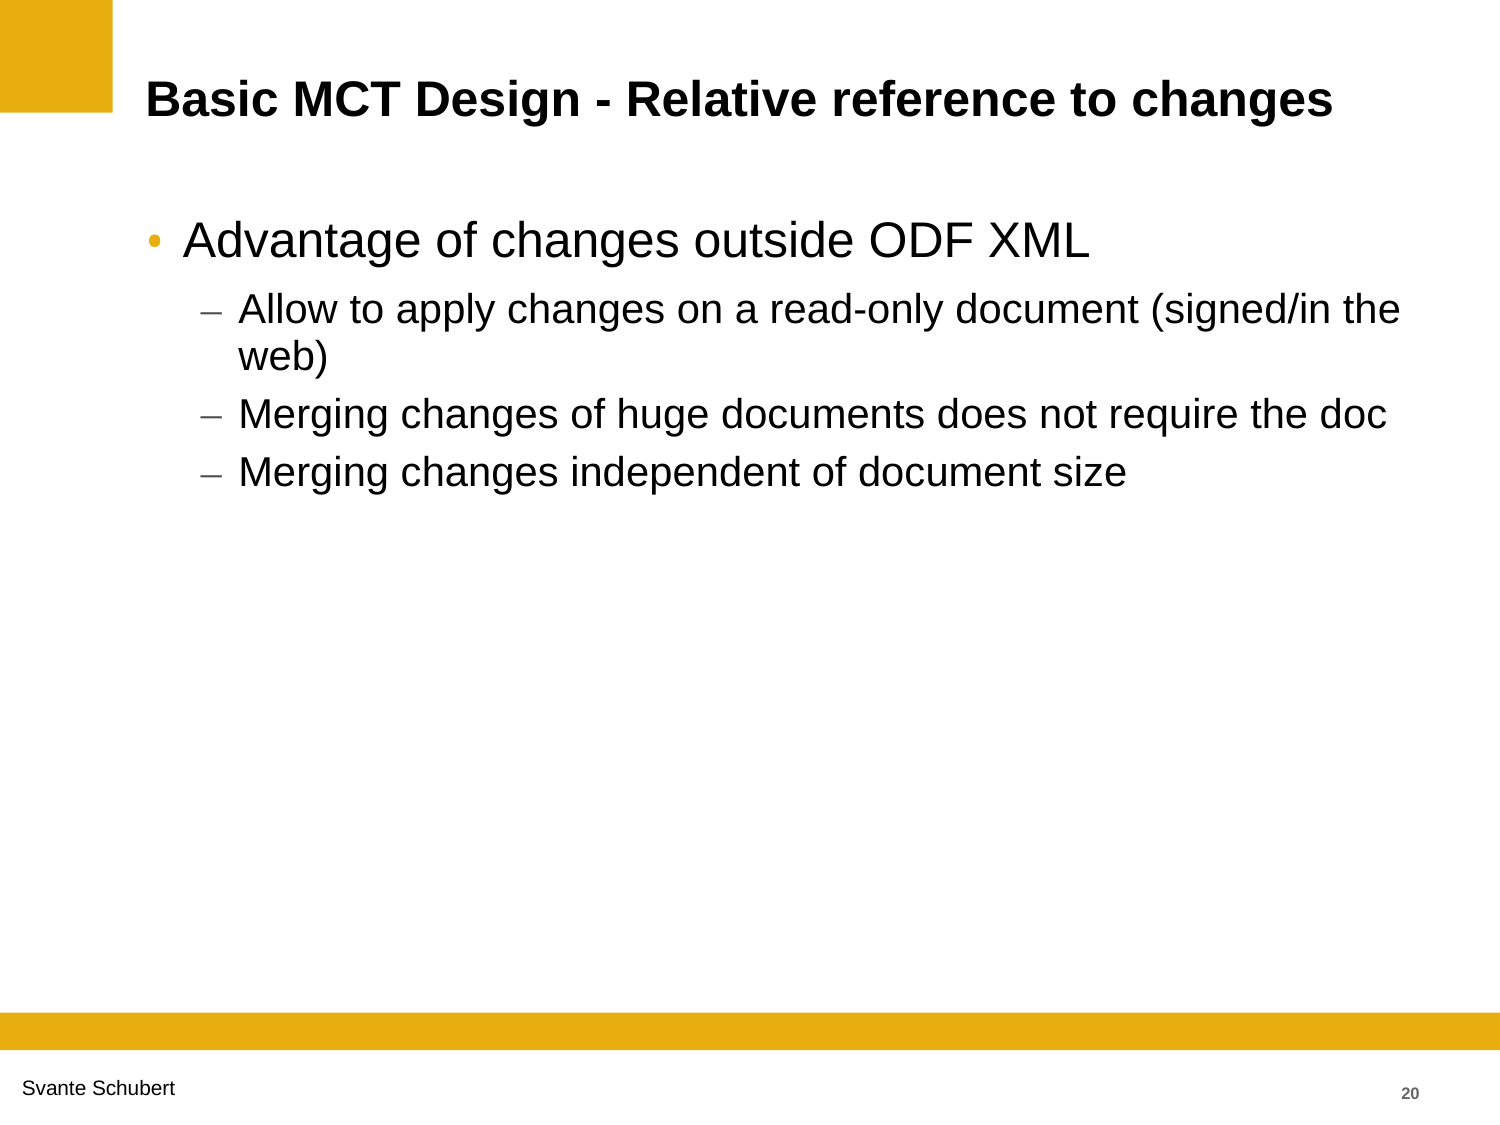

# Basic MCT Design - Relative reference to changes
Advantage of changes outside ODF XML
Allow to apply changes on a read-only document (signed/in the web)
Merging changes of huge documents does not require the doc
Merging changes independent of document size
Svante Schubert